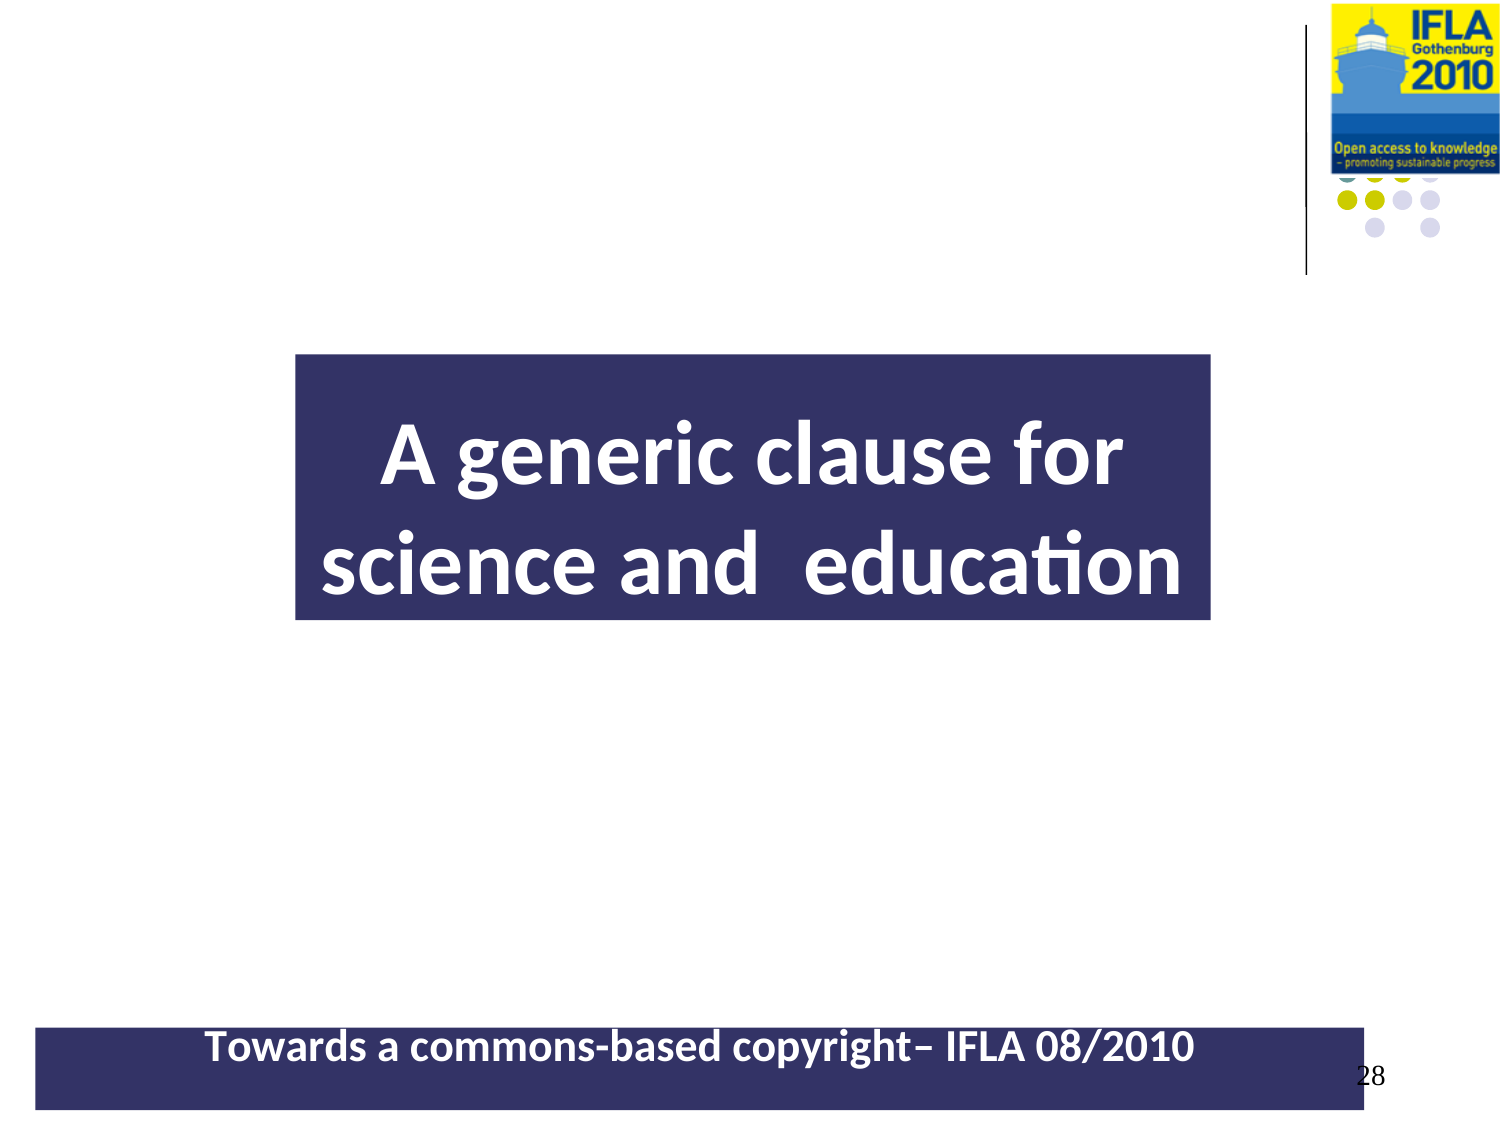

# A generic clause for science and education